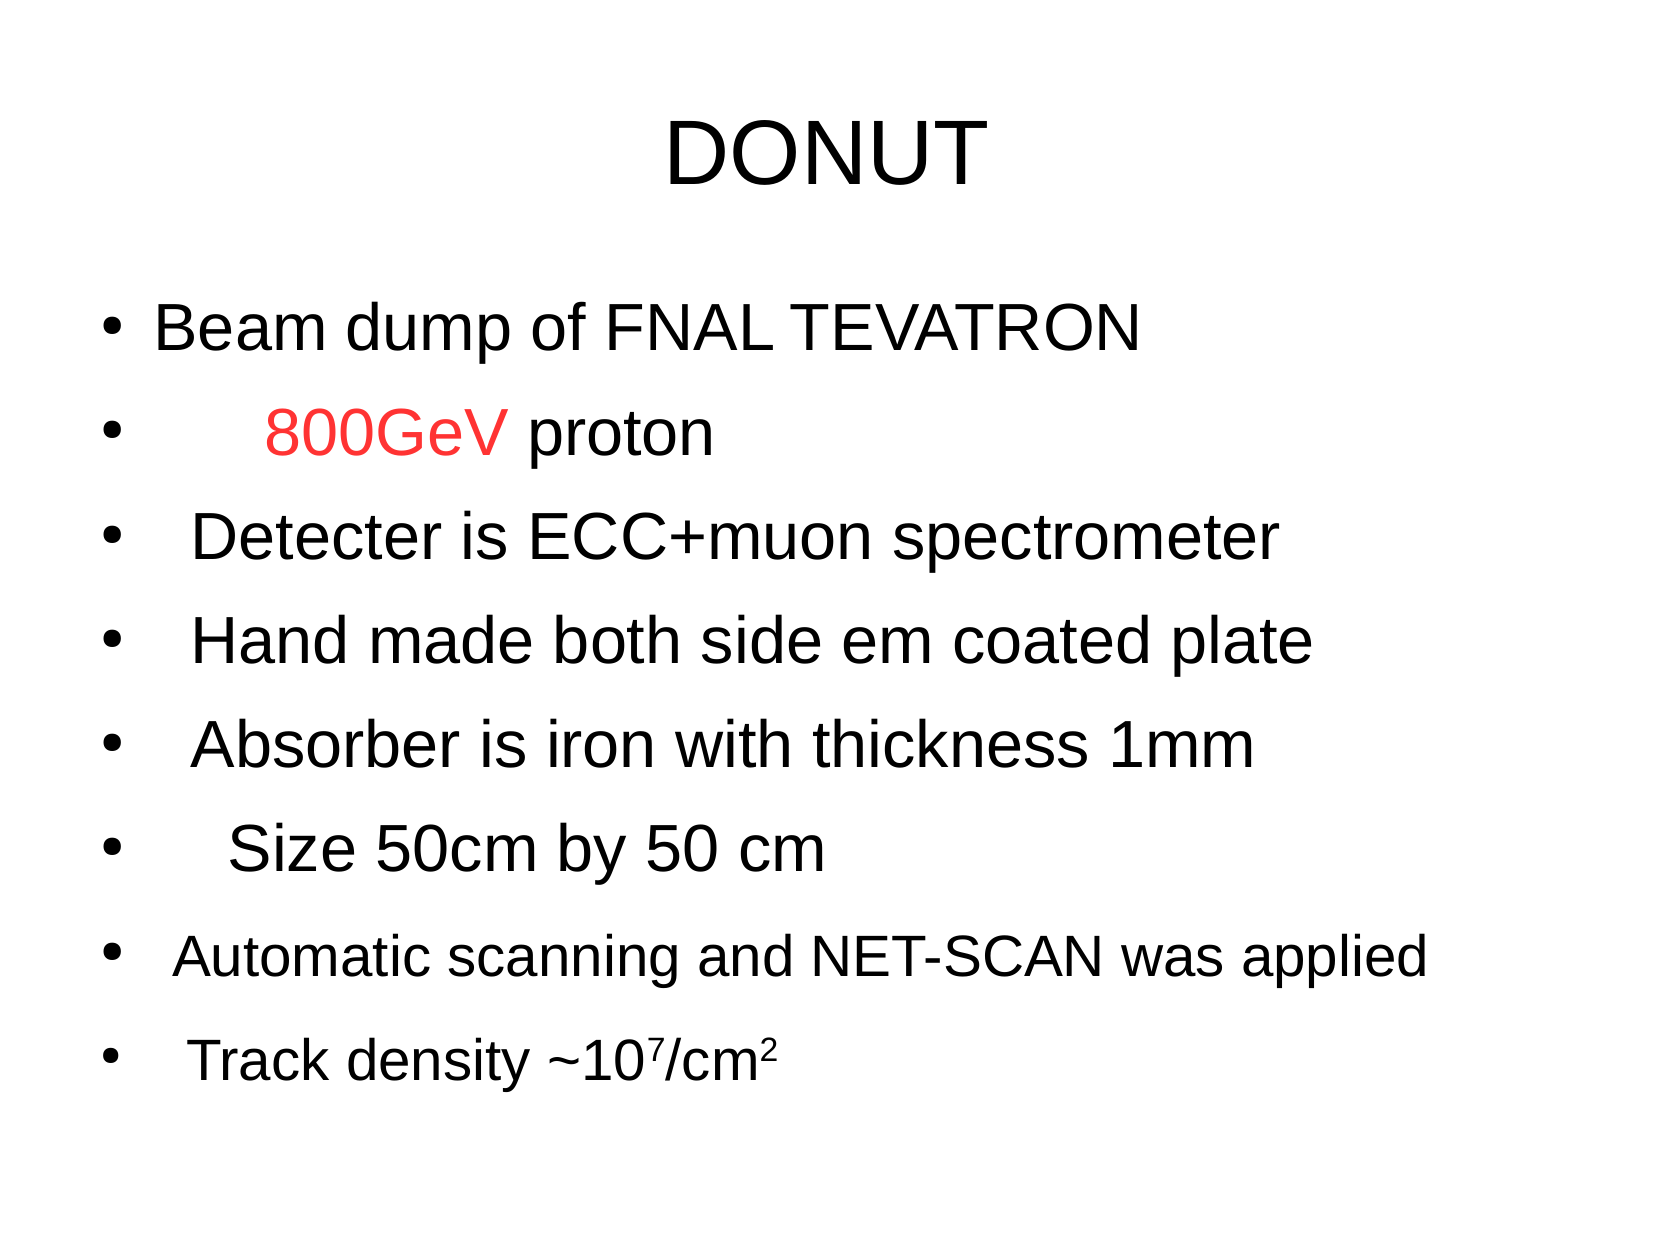

# DONUT
Beam dump of FNAL TEVATRON
 800GeV proton
 Detecter is ECC+muon spectrometer
 Hand made both side em coated plate
 Absorber is iron with thickness 1mm
 Size 50cm by 50 cm
 Automatic scanning and NET-SCAN was applied
 Track density ~107/cm2